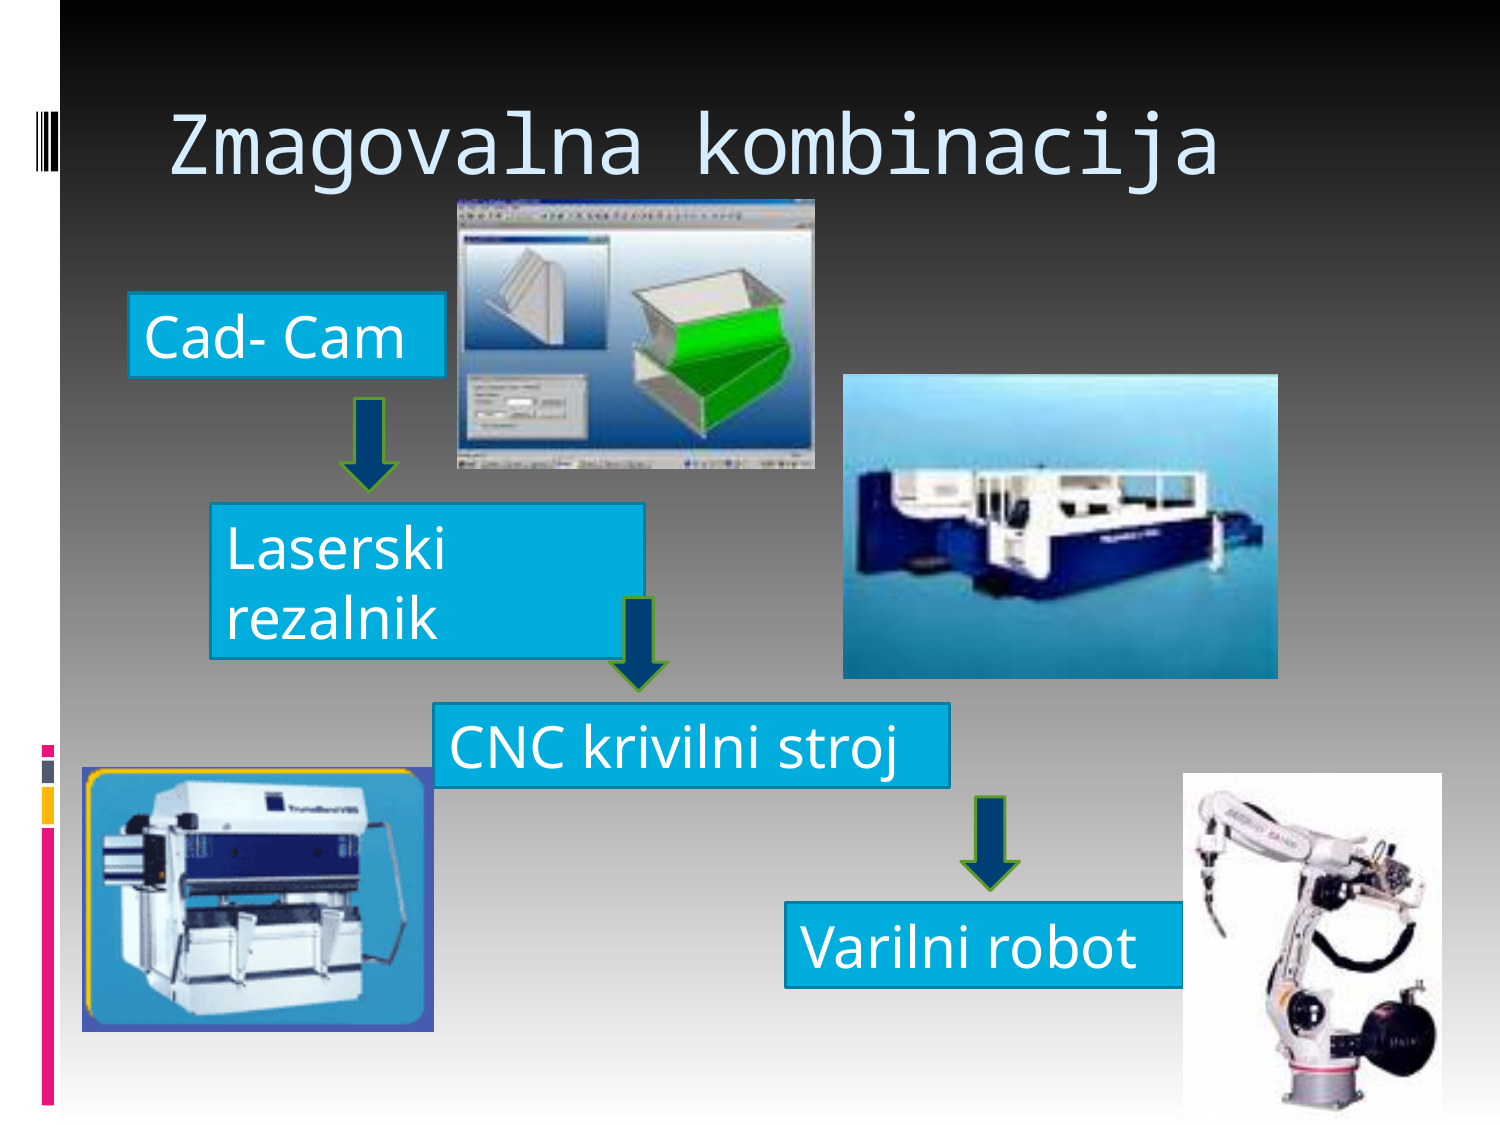

# Zmagovalna kombinacija
Cad- Cam
Laserski rezalnik
CNC krivilni stroj
Varilni robot